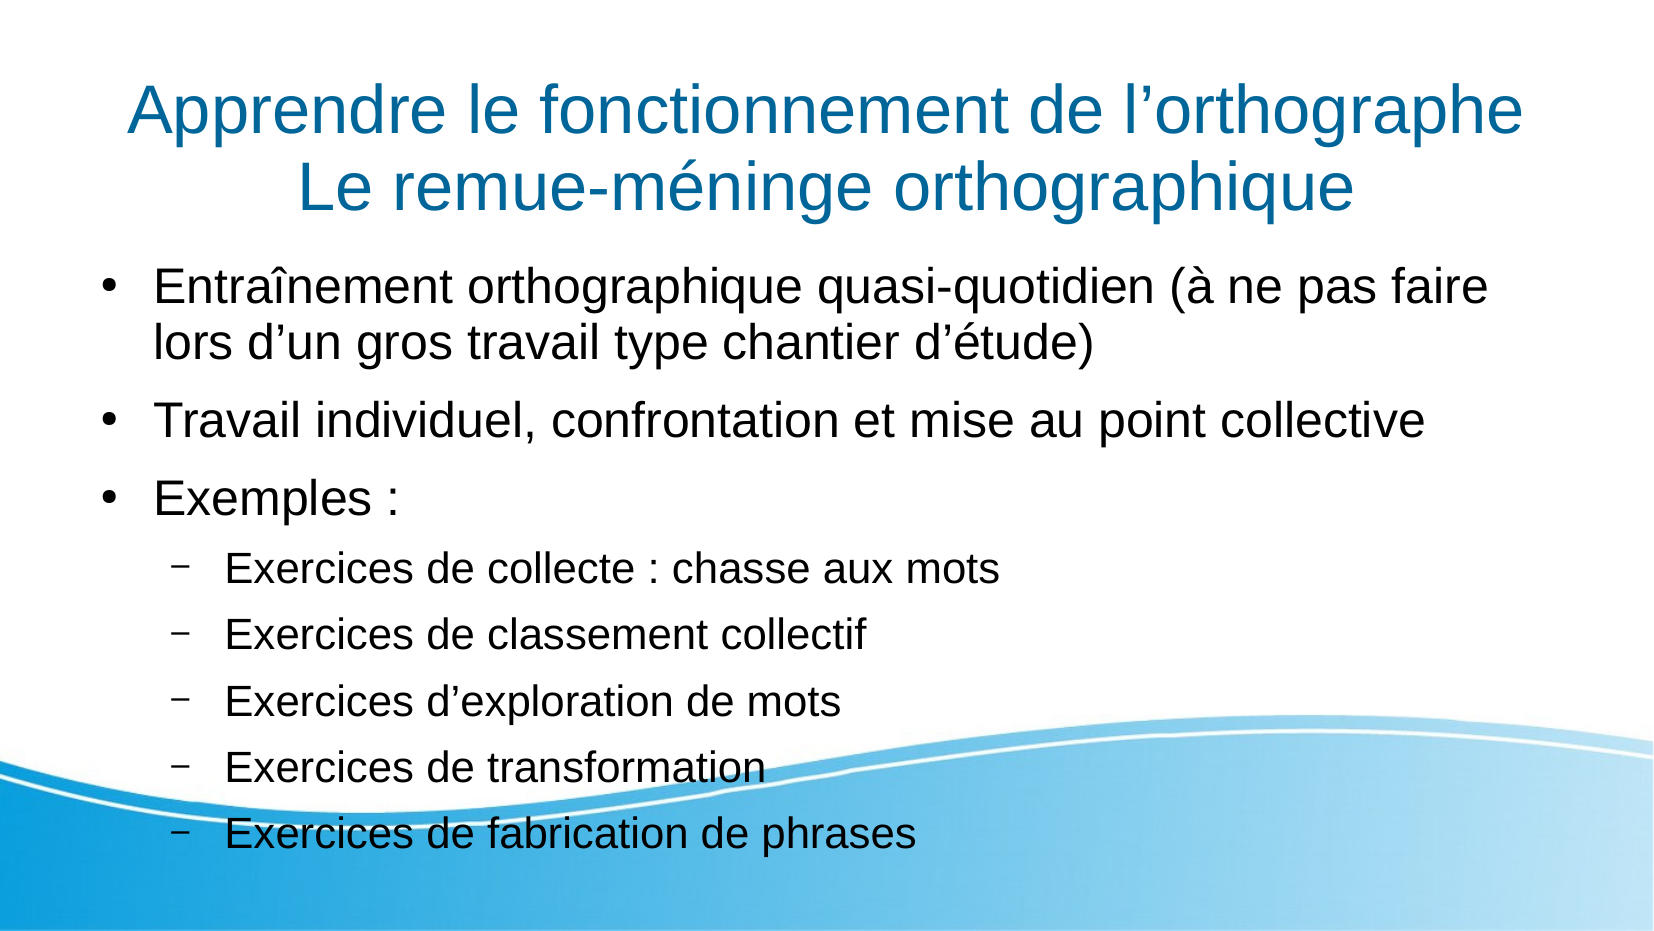

# Apprendre le fonctionnement de l’orthographe Le remue-méninge orthographique
Entraînement orthographique quasi-quotidien (à ne pas faire lors d’un gros travail type chantier d’étude)
Travail individuel, confrontation et mise au point collective
Exemples :
Exercices de collecte : chasse aux mots
Exercices de classement collectif
Exercices d’exploration de mots
Exercices de transformation
Exercices de fabrication de phrases